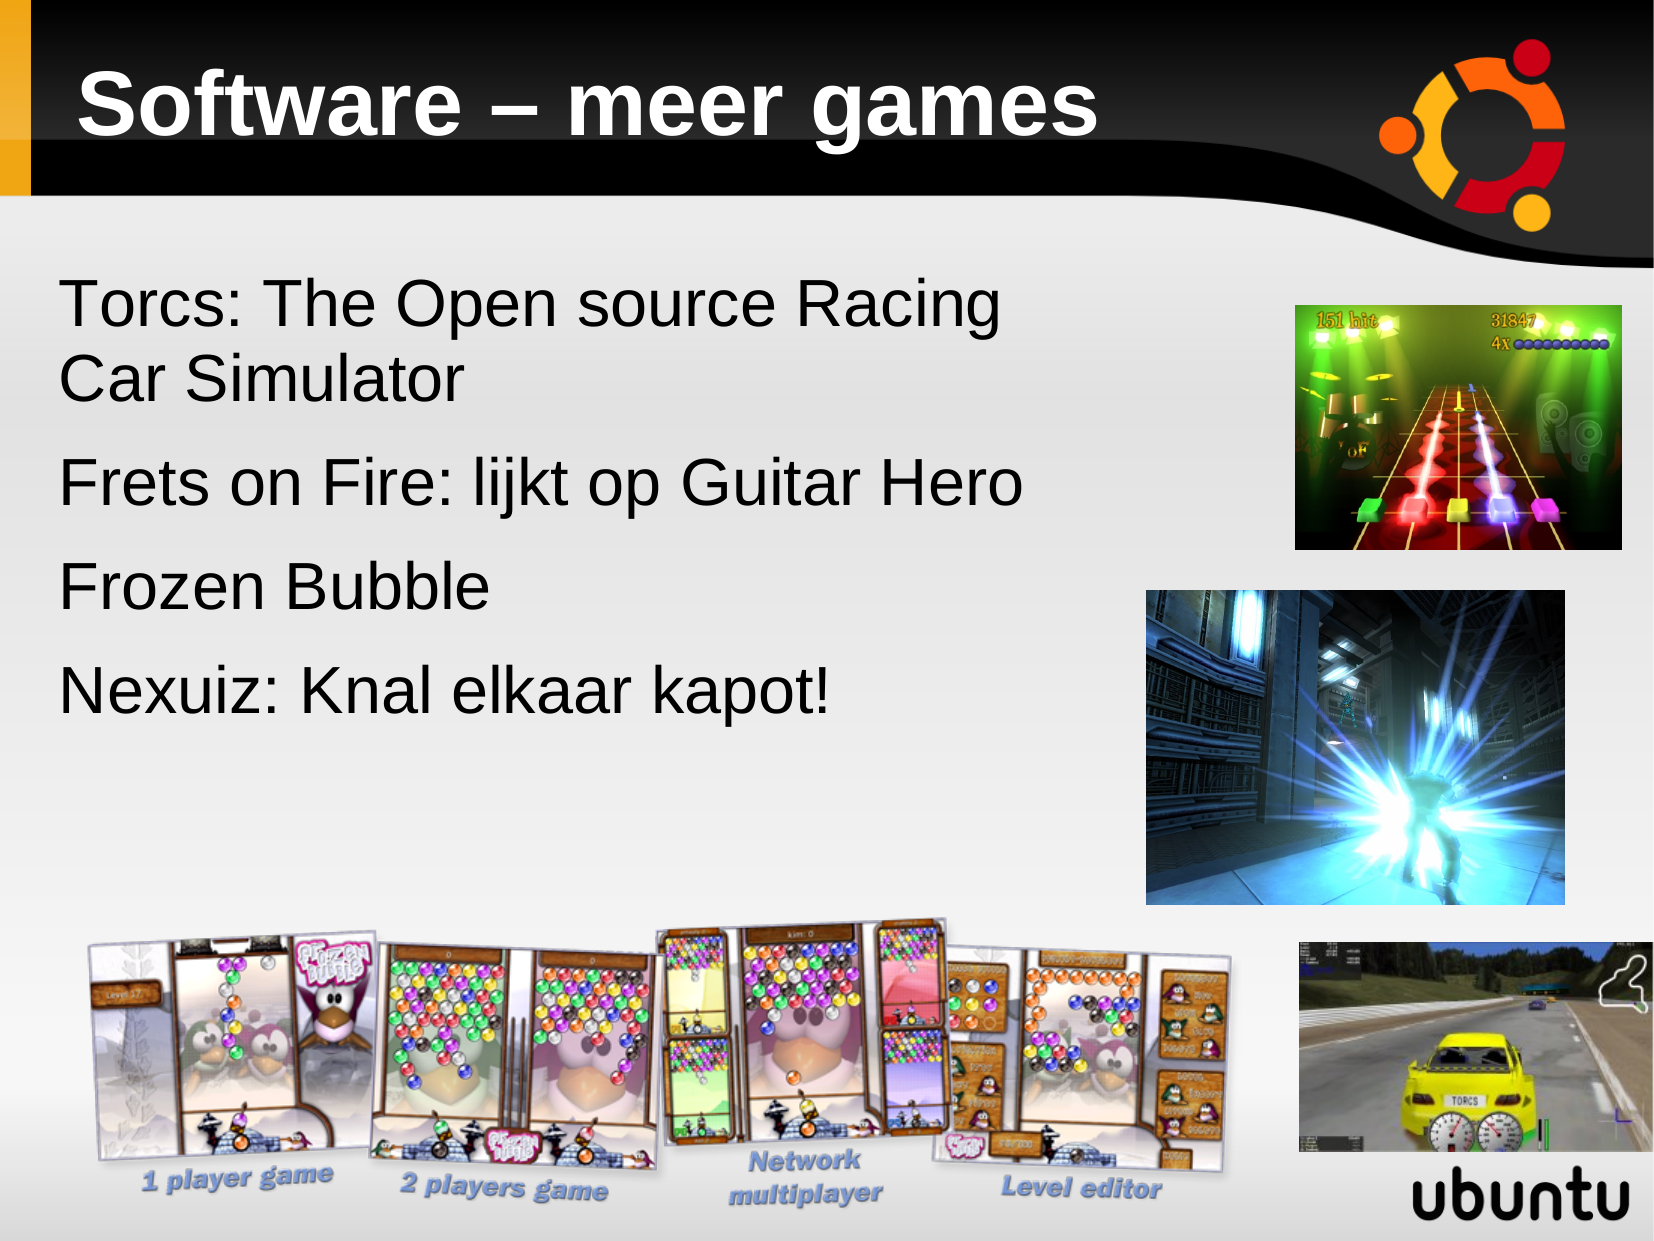

# Software – meer games
Torcs: The Open source Racing Car Simulator
Frets on Fire: lijkt op Guitar Hero
Frozen Bubble
Nexuiz: Knal elkaar kapot!